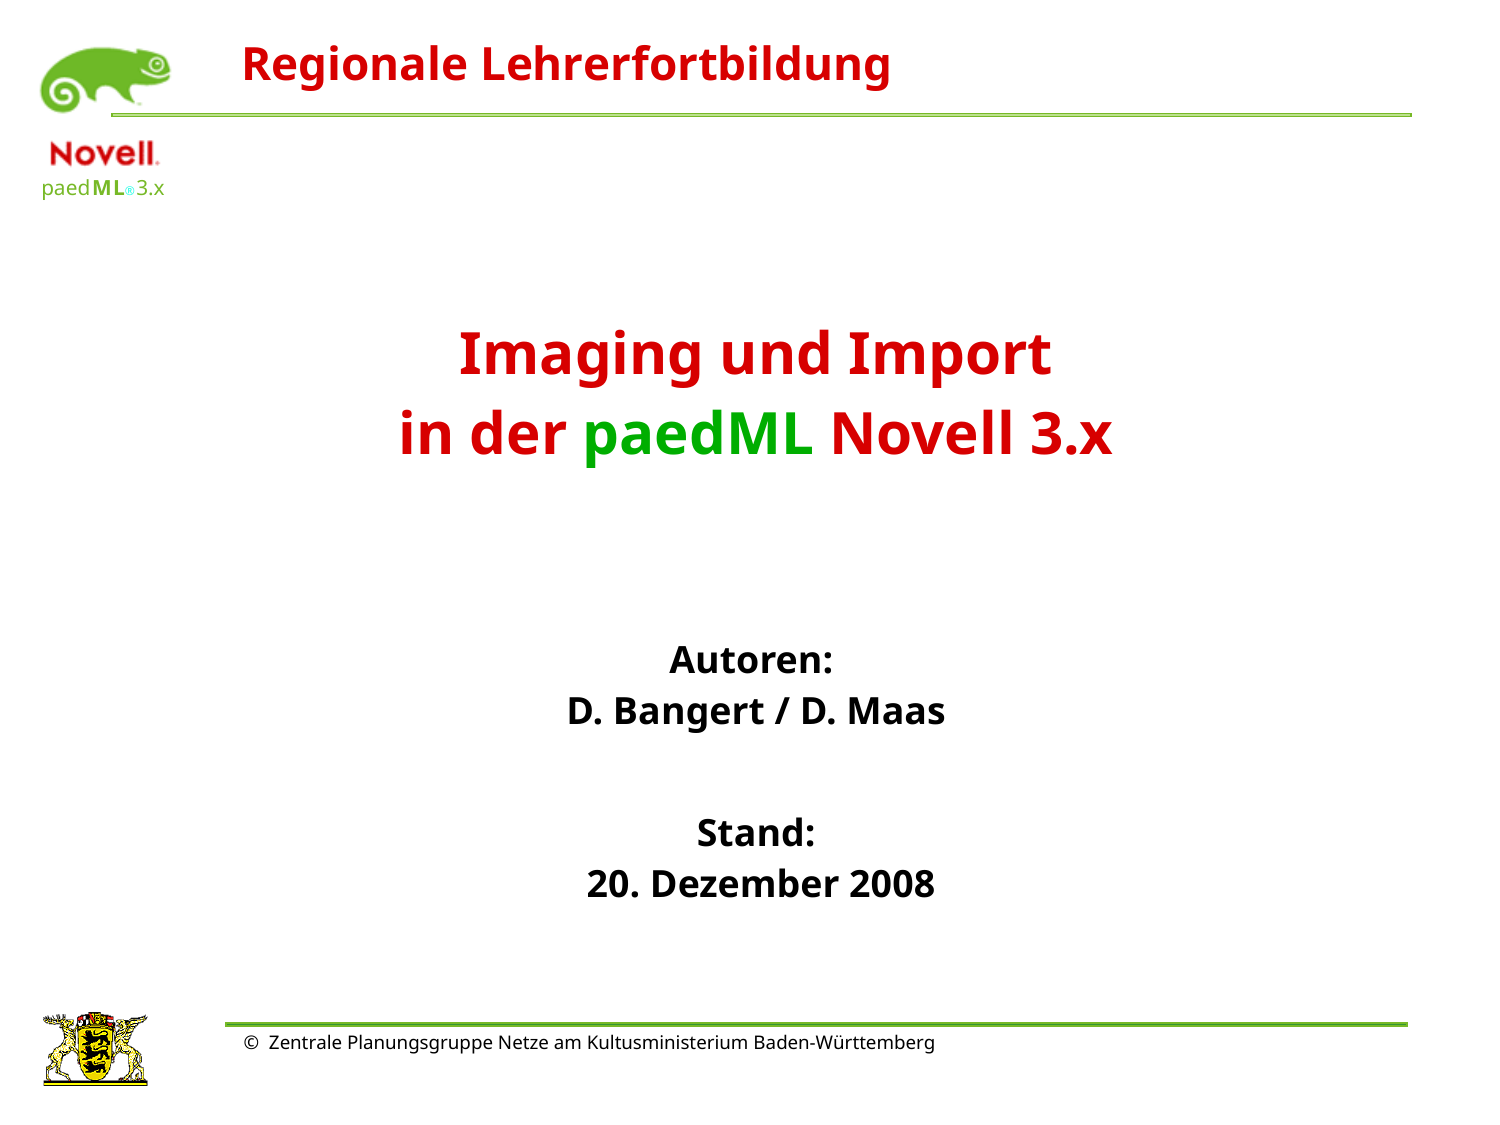

# Imaging und Import in der paedML Novell 3.x
Autoren:
D. Bangert / D. Maas
Stand:
 20. Dezember 2008